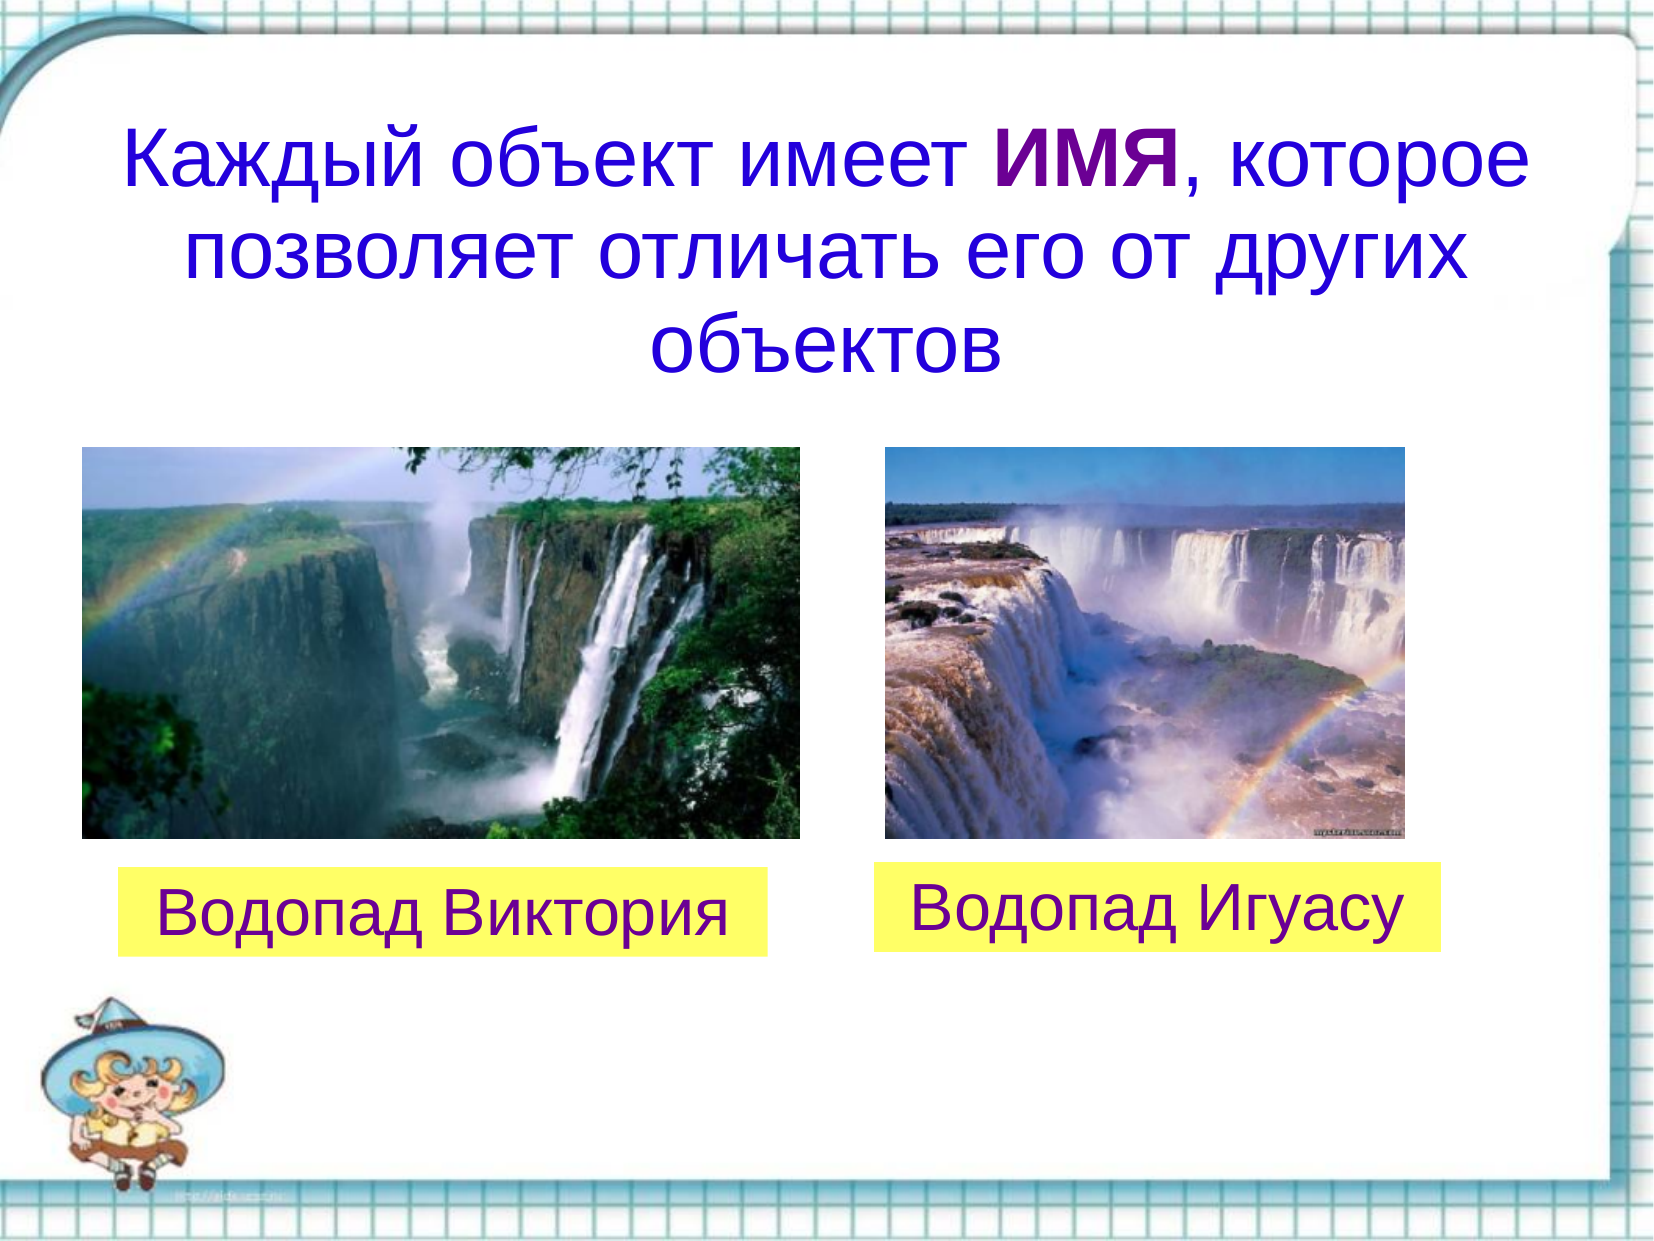

# Каждый объект имеет ИМЯ, которое позволяет отличать его от других объектов
Водопад Игуасу
Водопад Виктория